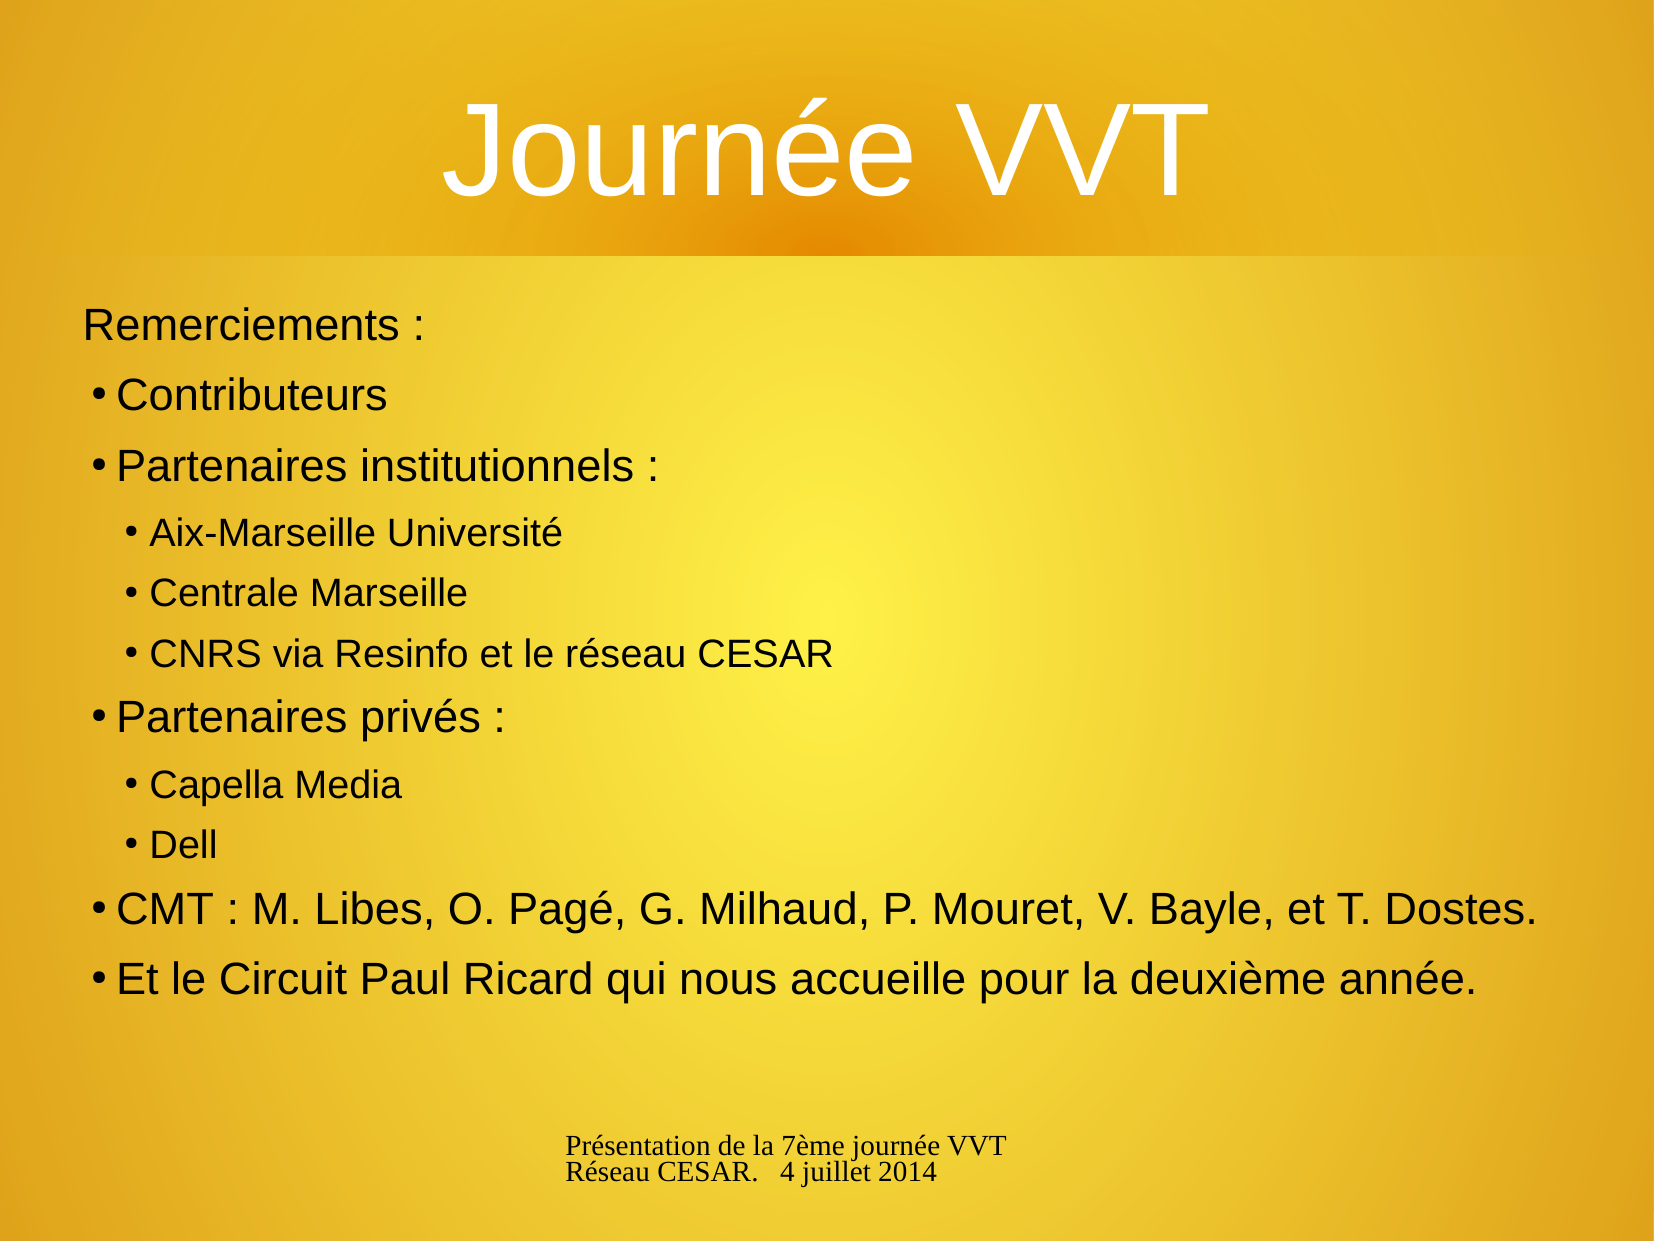

# Journée VVT
Remerciements :
Contributeurs
Partenaires institutionnels :
Aix-Marseille Université
Centrale Marseille
CNRS via Resinfo et le réseau CESAR
Partenaires privés :
Capella Media
Dell
CMT : M. Libes, O. Pagé, G. Milhaud, P. Mouret, V. Bayle, et T. Dostes.
Et le Circuit Paul Ricard qui nous accueille pour la deuxième année.
Présentation de la 7ème journée VVT Réseau CESAR. 4 juillet 2014